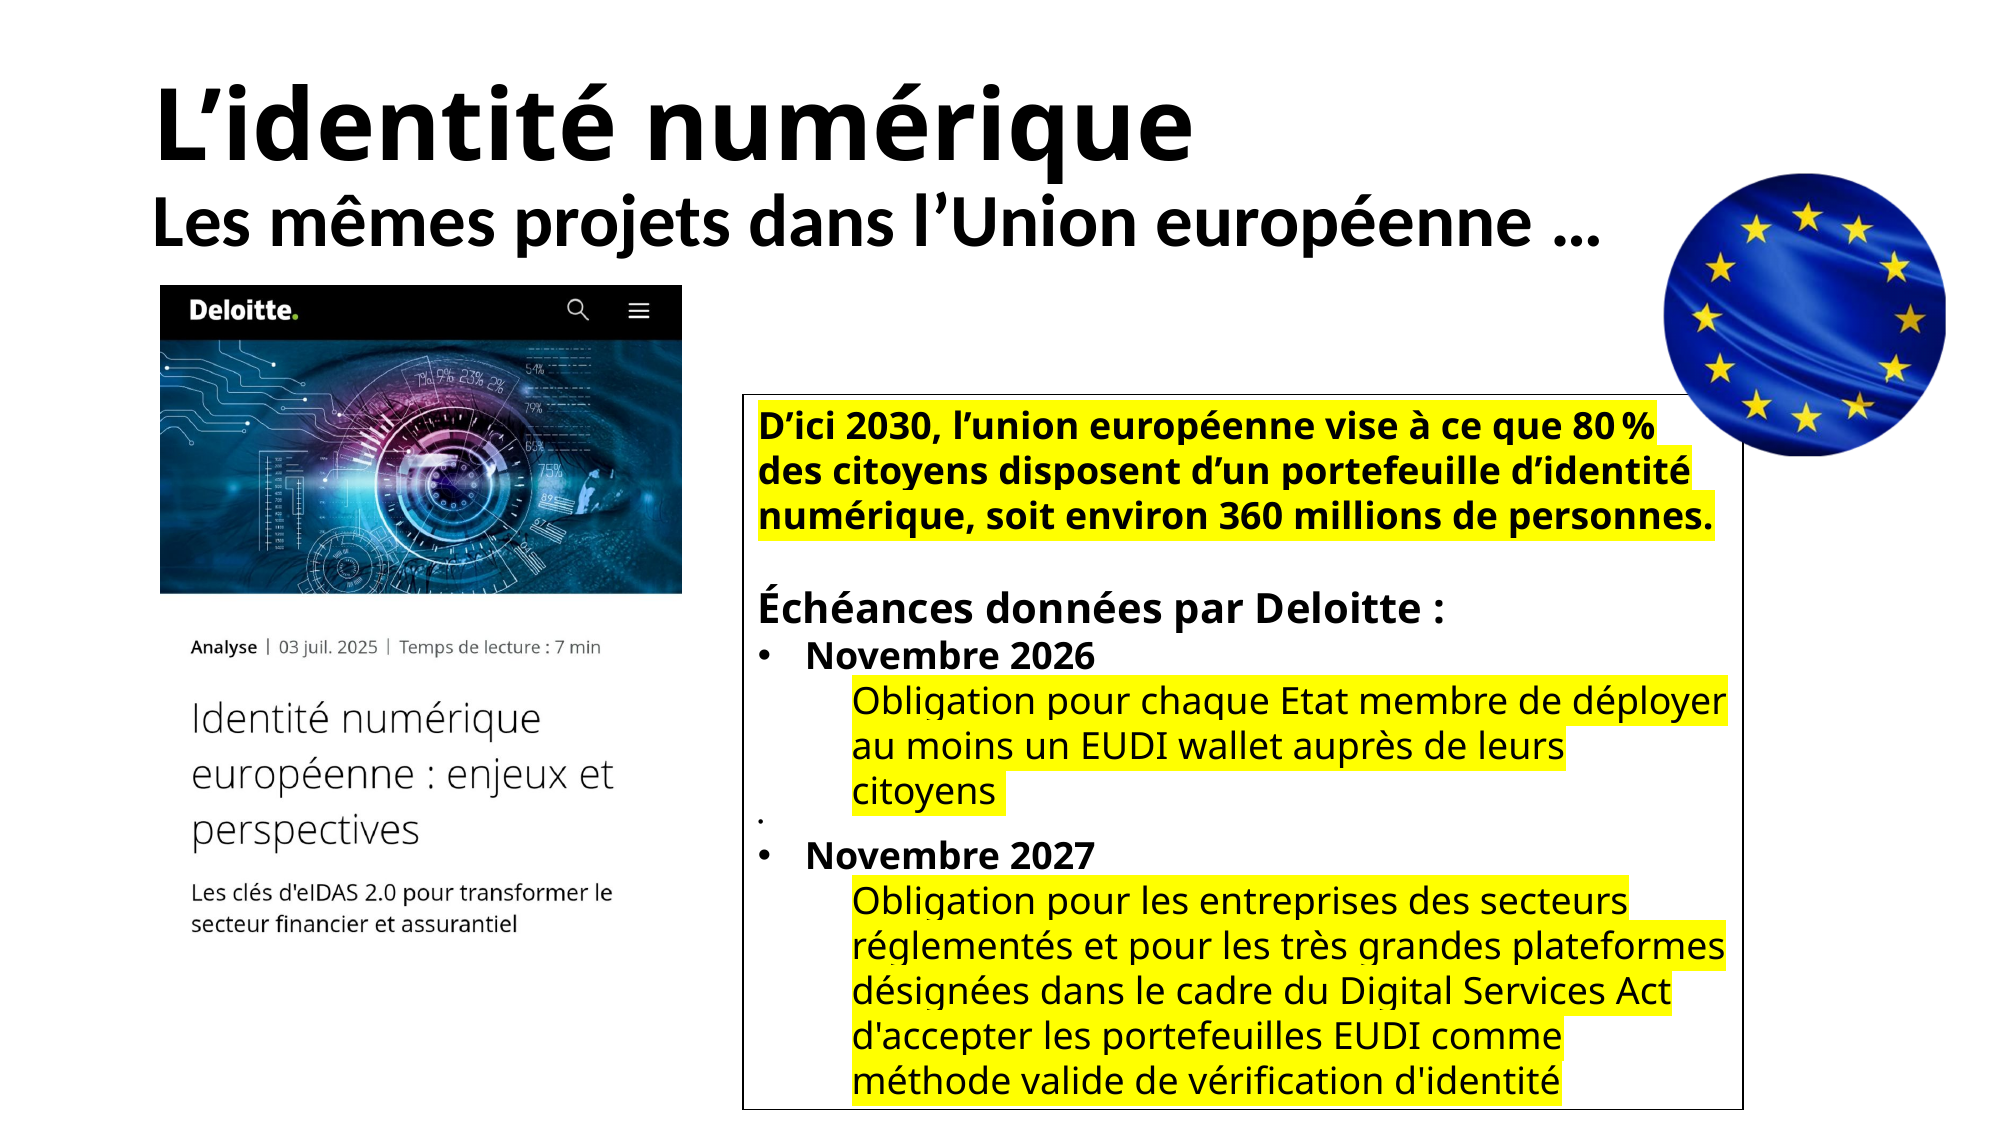

# L’identité numérique Les mêmes projets dans l’Union européenne …
D’ici 2030, l’union européenne vise à ce que 80 % des citoyens disposent d’un portefeuille d’identité numérique, soit environ 360 millions de personnes.
Échéances données par Deloitte :
Novembre 2026
Obligation pour chaque Etat membre de déployer au moins un EUDI wallet auprès de leurs citoyens
Novembre 2027
Obligation pour les entreprises des secteurs réglementés et pour les très grandes plateformes désignées dans le cadre du Digital Services Act d'accepter les portefeuilles EUDI comme méthode valide de vérification d'identité